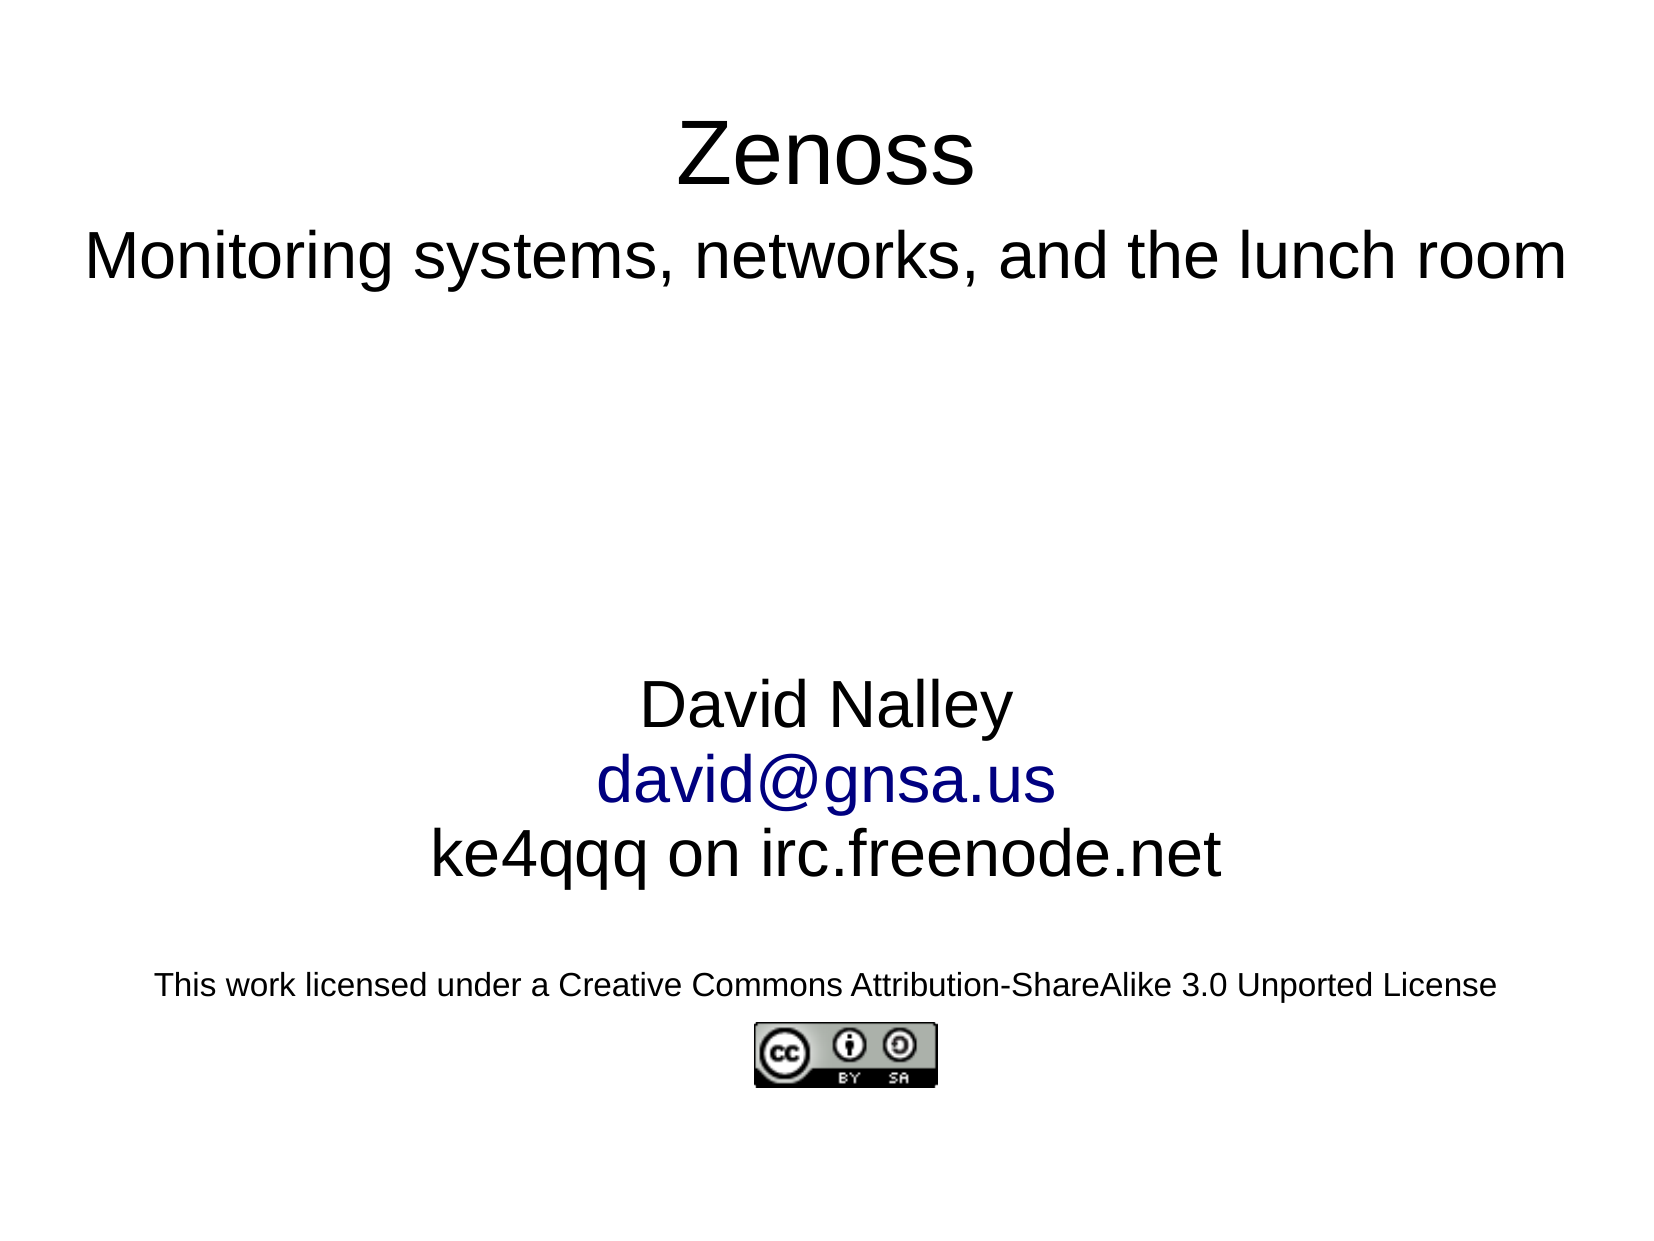

# Zenoss
Monitoring systems, networks, and the lunch room
David Nalley
david@gnsa.us
ke4qqq on irc.freenode.net
This work licensed under a Creative Commons Attribution-ShareAlike 3.0 Unported License